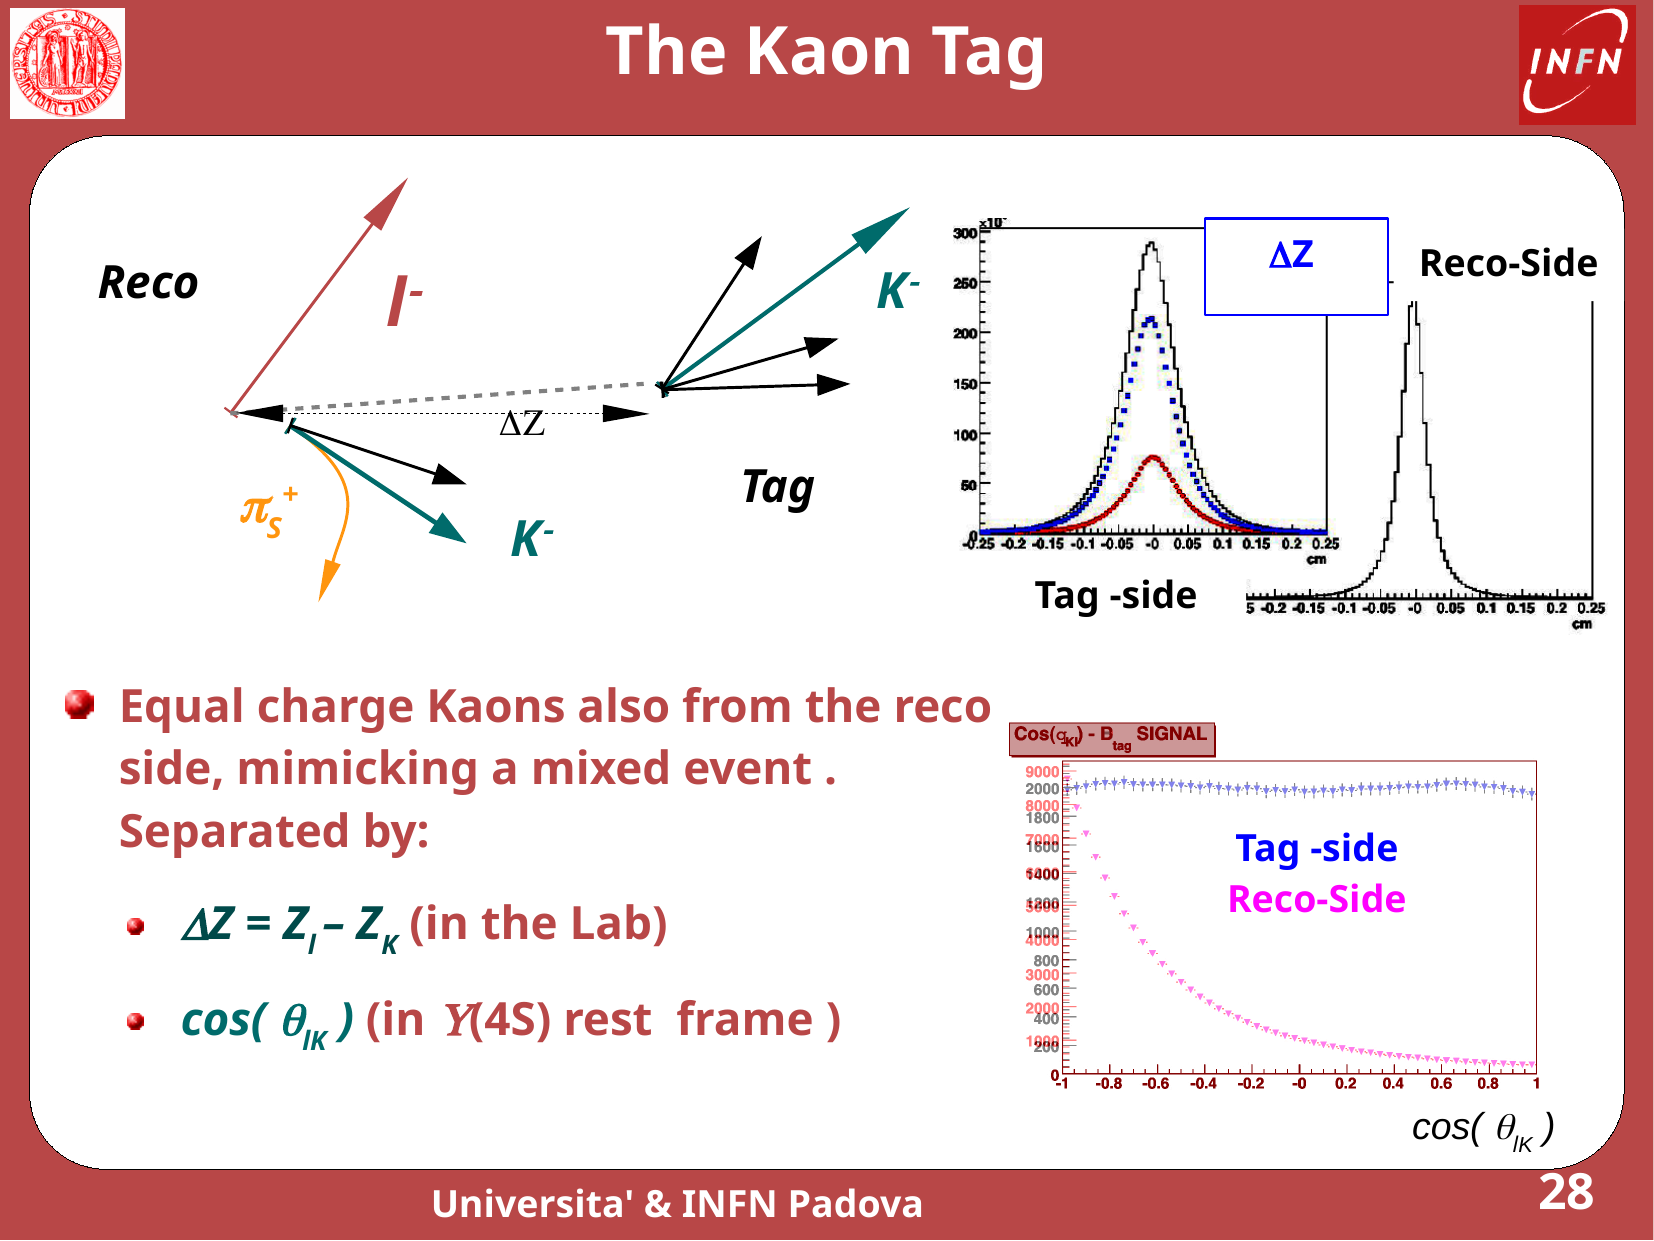

# The Kaon Tag
Reco
K-
l-
Tag
pS+
K-
DZ
Reco-Side
DZ
Tag -side
Equal charge Kaons also from the reco side, mimicking a mixed event . Separated by:
DZ = Zl – ZK (in the Lab)
cos( qlK ) (in U(4S) rest frame )
Tag -side
Reco-Side
cos( qlK )